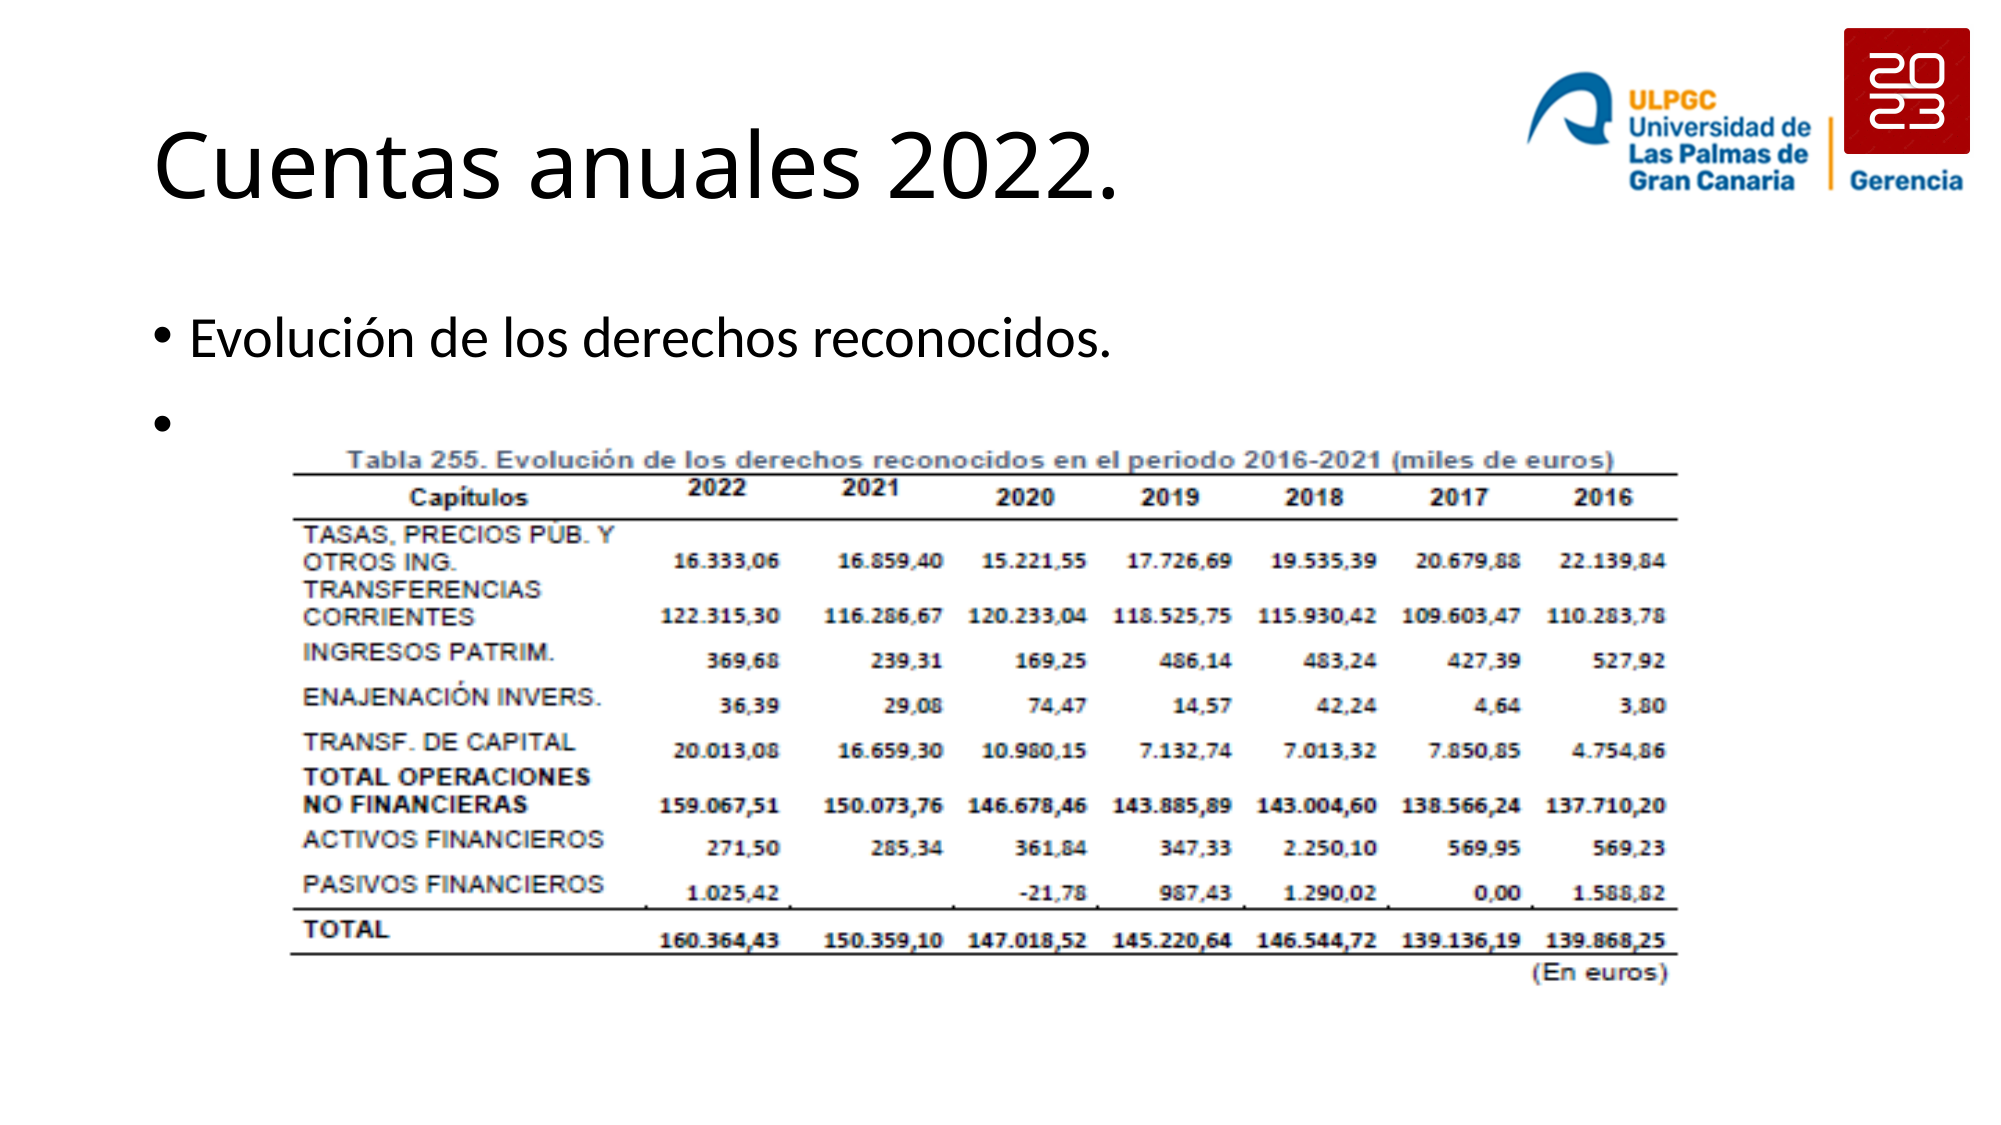

# Cuentas anuales 2022.
Evolución de los derechos reconocidos.